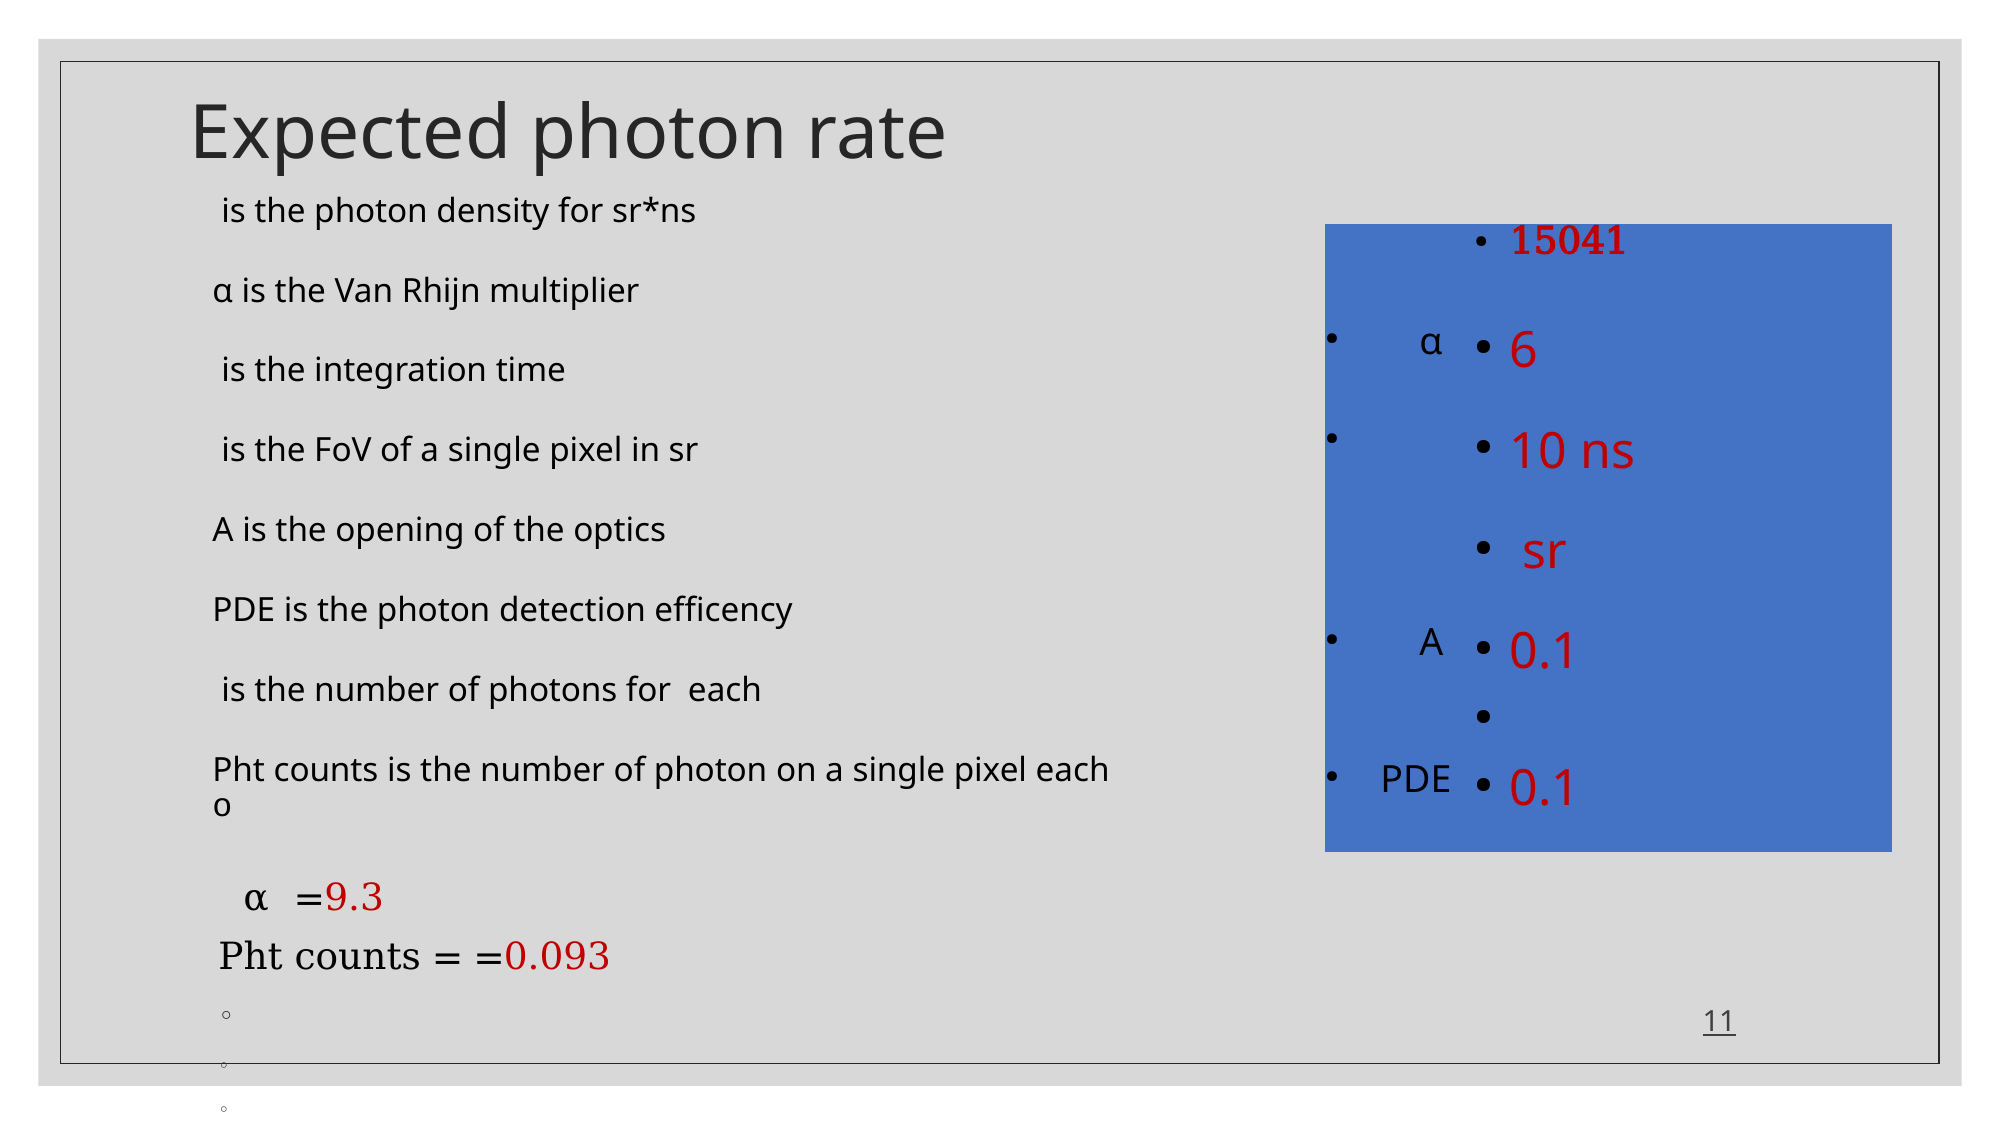

# Expected photon rate
 is the photon density for sr*ns
α is the Van Rhijn multiplier
 is the integration time
 is the FoV of a single pixel in sr
A is the opening of the optics
PDE is the photon detection efficency
 is the number of photons for each
Pht counts is the number of photon on a single pixel each
| | 15041 |
| --- | --- |
| α | 6 |
| | 10 ns |
| | sr |
| A | 0.1 |
| PDE | 0.1 |
 α =9.3
Pht counts = =0.093